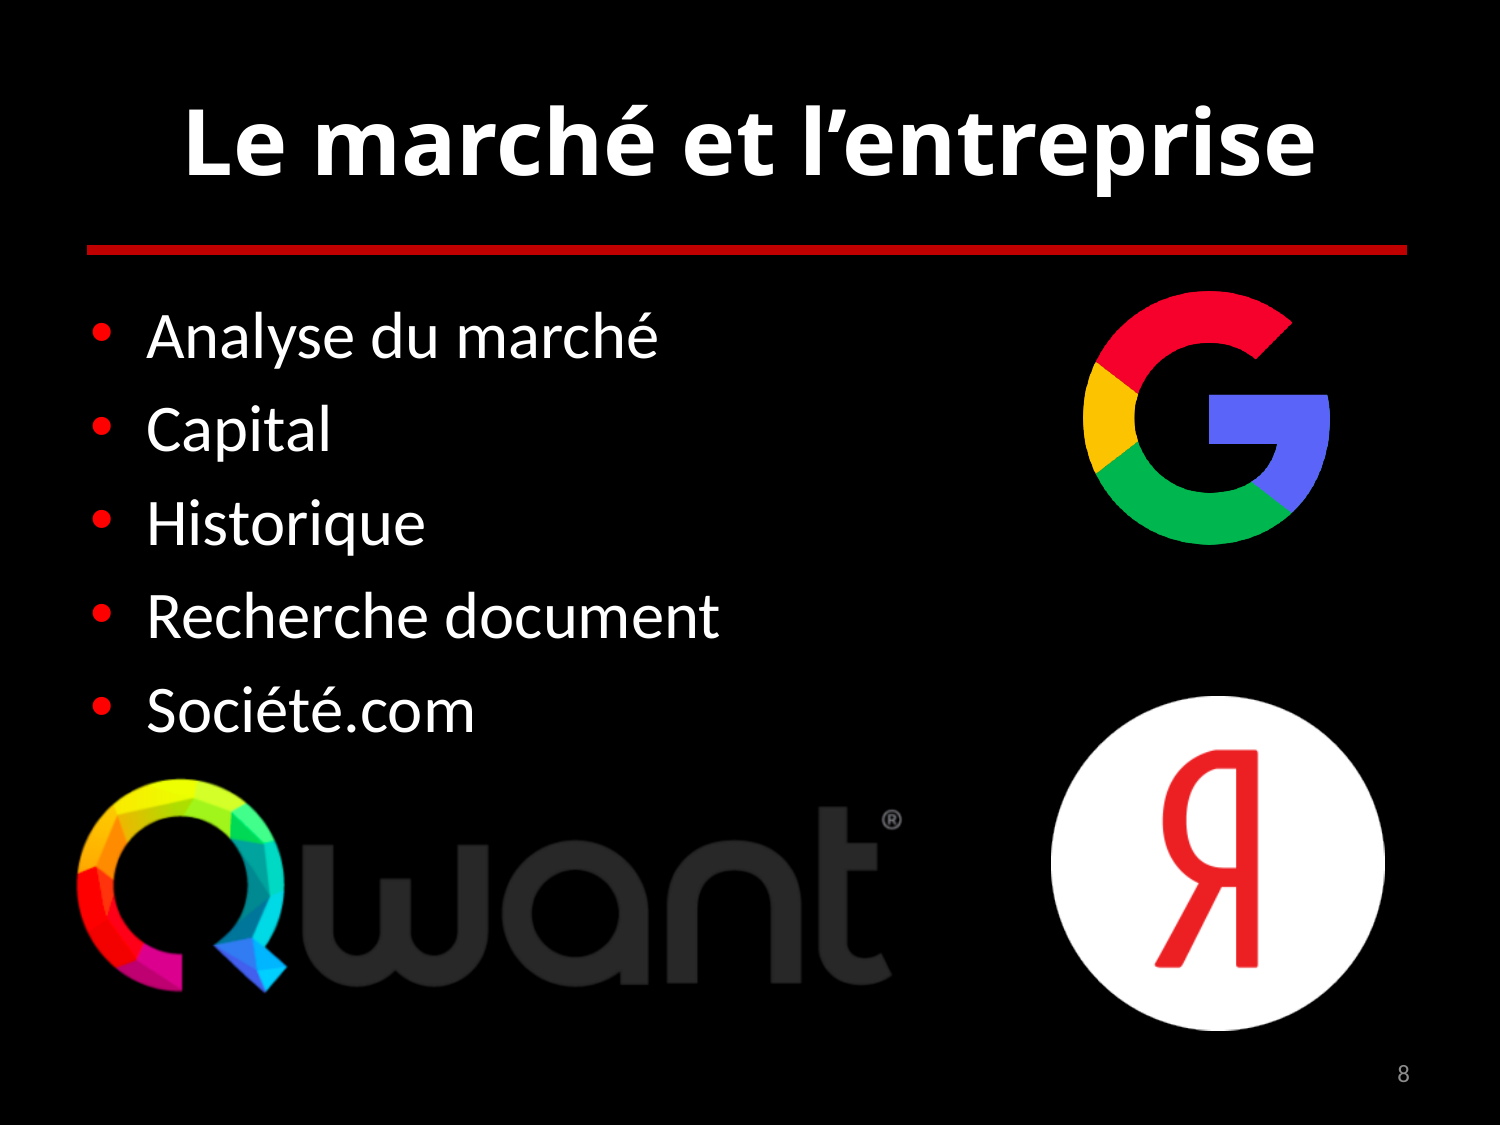

# Le marché et l’entreprise
Analyse du marché
Capital
Historique
Recherche document
Société.com